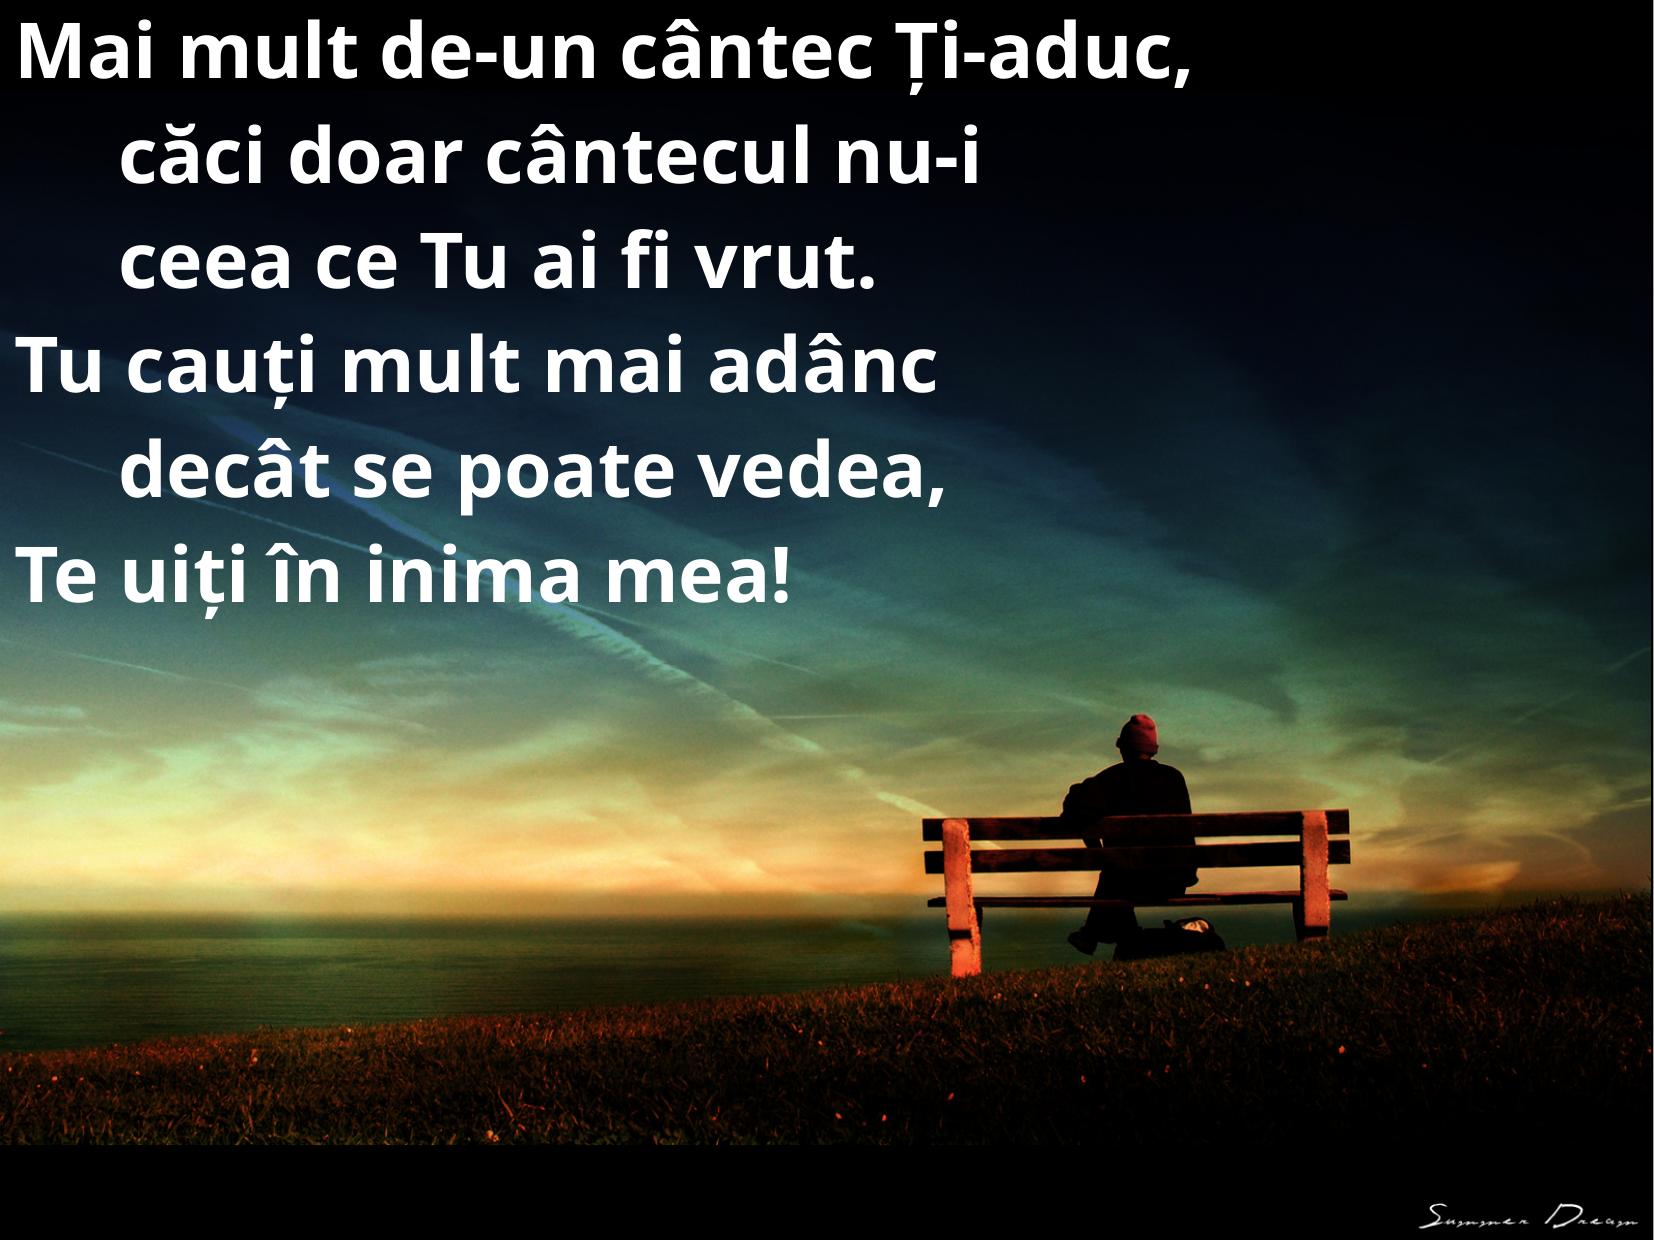

Mai mult de-un cântec Ţi-aduc,
	căci doar cântecul nu-i
	ceea ce Tu ai fi vrut.
Tu cauţi mult mai adânc
	decât se poate vedea,
Te uiţi în inima mea!